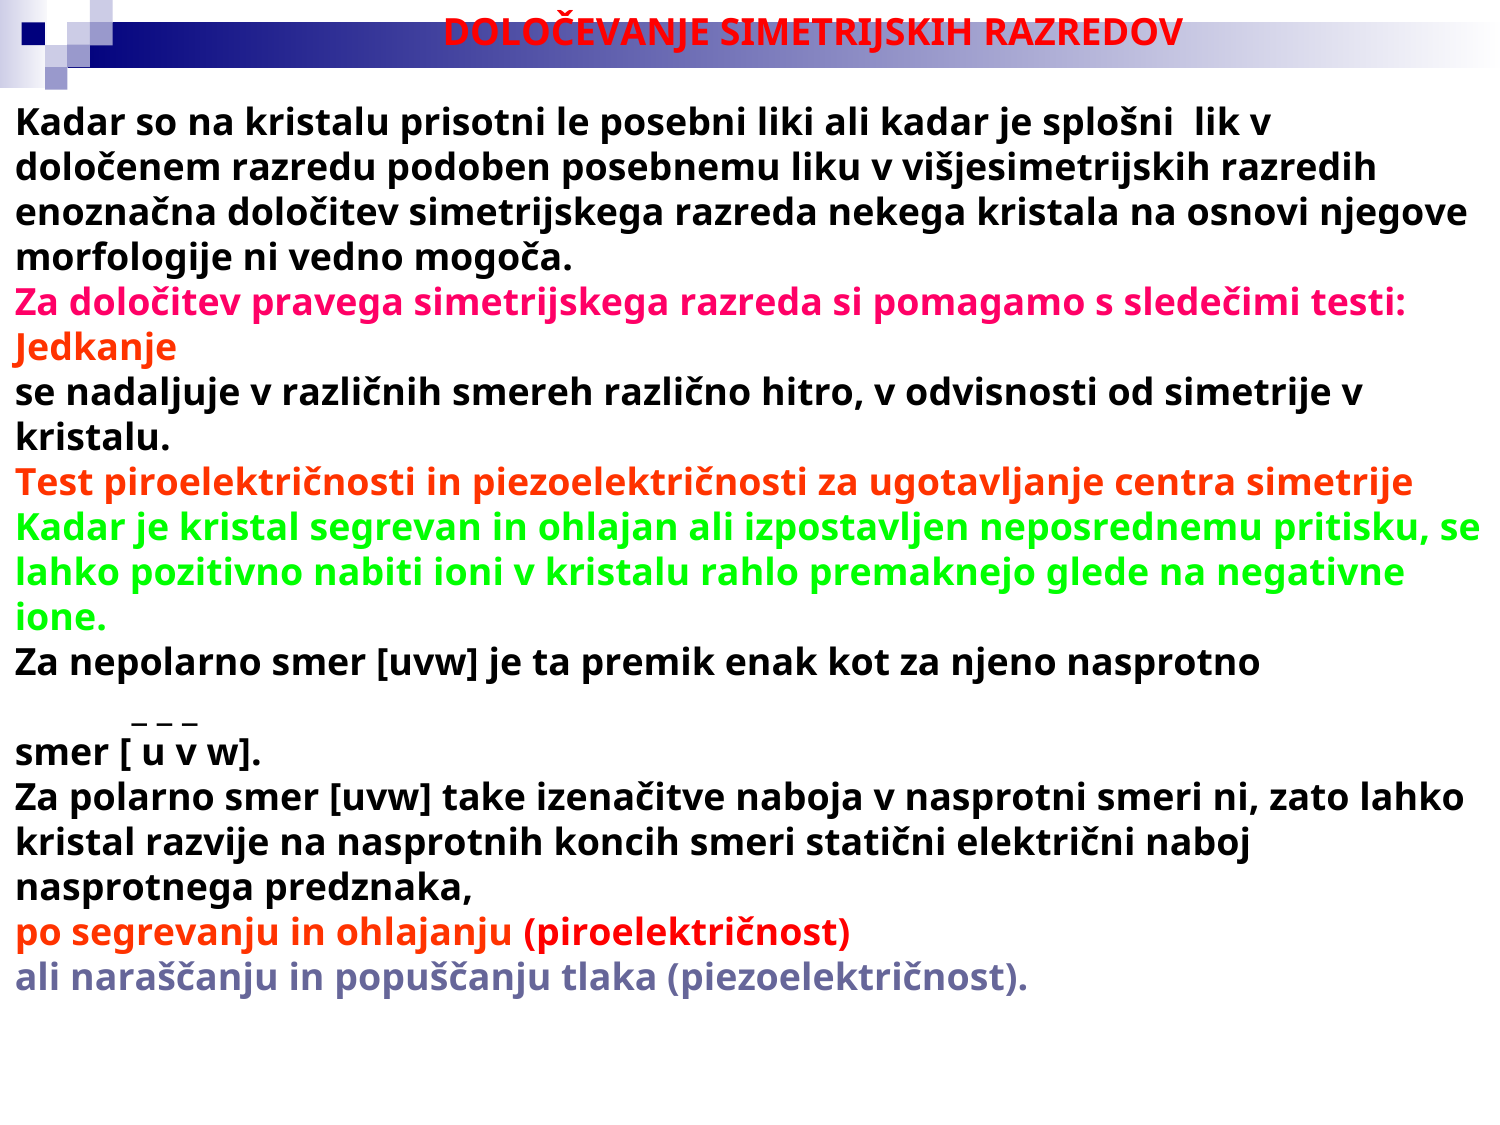

DOLOČEVANJE SIMETRIJSKIH RAZREDOV
Kadar so na kristalu prisotni le posebni liki ali kadar je splošni lik v določenem razredu podoben posebnemu liku v višjesimetrijskih razredih enoznačna določitev simetrijskega razreda nekega kristala na osnovi njegove morfologije ni vedno mogoča.
Za določitev pravega simetrijskega razreda si pomagamo s sledečimi testi:
Jedkanje
se nadaljuje v različnih smereh različno hitro, v odvisnosti od simetrije v kristalu.
Test piroelektričnosti in piezoelektričnosti za ugotavljanje centra simetrije
Kadar je kristal segrevan in ohlajan ali izpostavljen neposrednemu pritisku, se lahko pozitivno nabiti ioni v kristalu rahlo premaknejo glede na negativne ione.
Za nepolarno smer [uvw] je ta premik enak kot za njeno nasprotno
 _ _ _
smer [ u v w].
Za polarno smer [uvw] take izenačitve naboja v nasprotni smeri ni, zato lahko kristal razvije na nasprotnih koncih smeri statični električni naboj nasprotnega predznaka,
po segrevanju in ohlajanju (piroelektričnost)
ali naraščanju in popuščanju tlaka (piezoelektričnost).